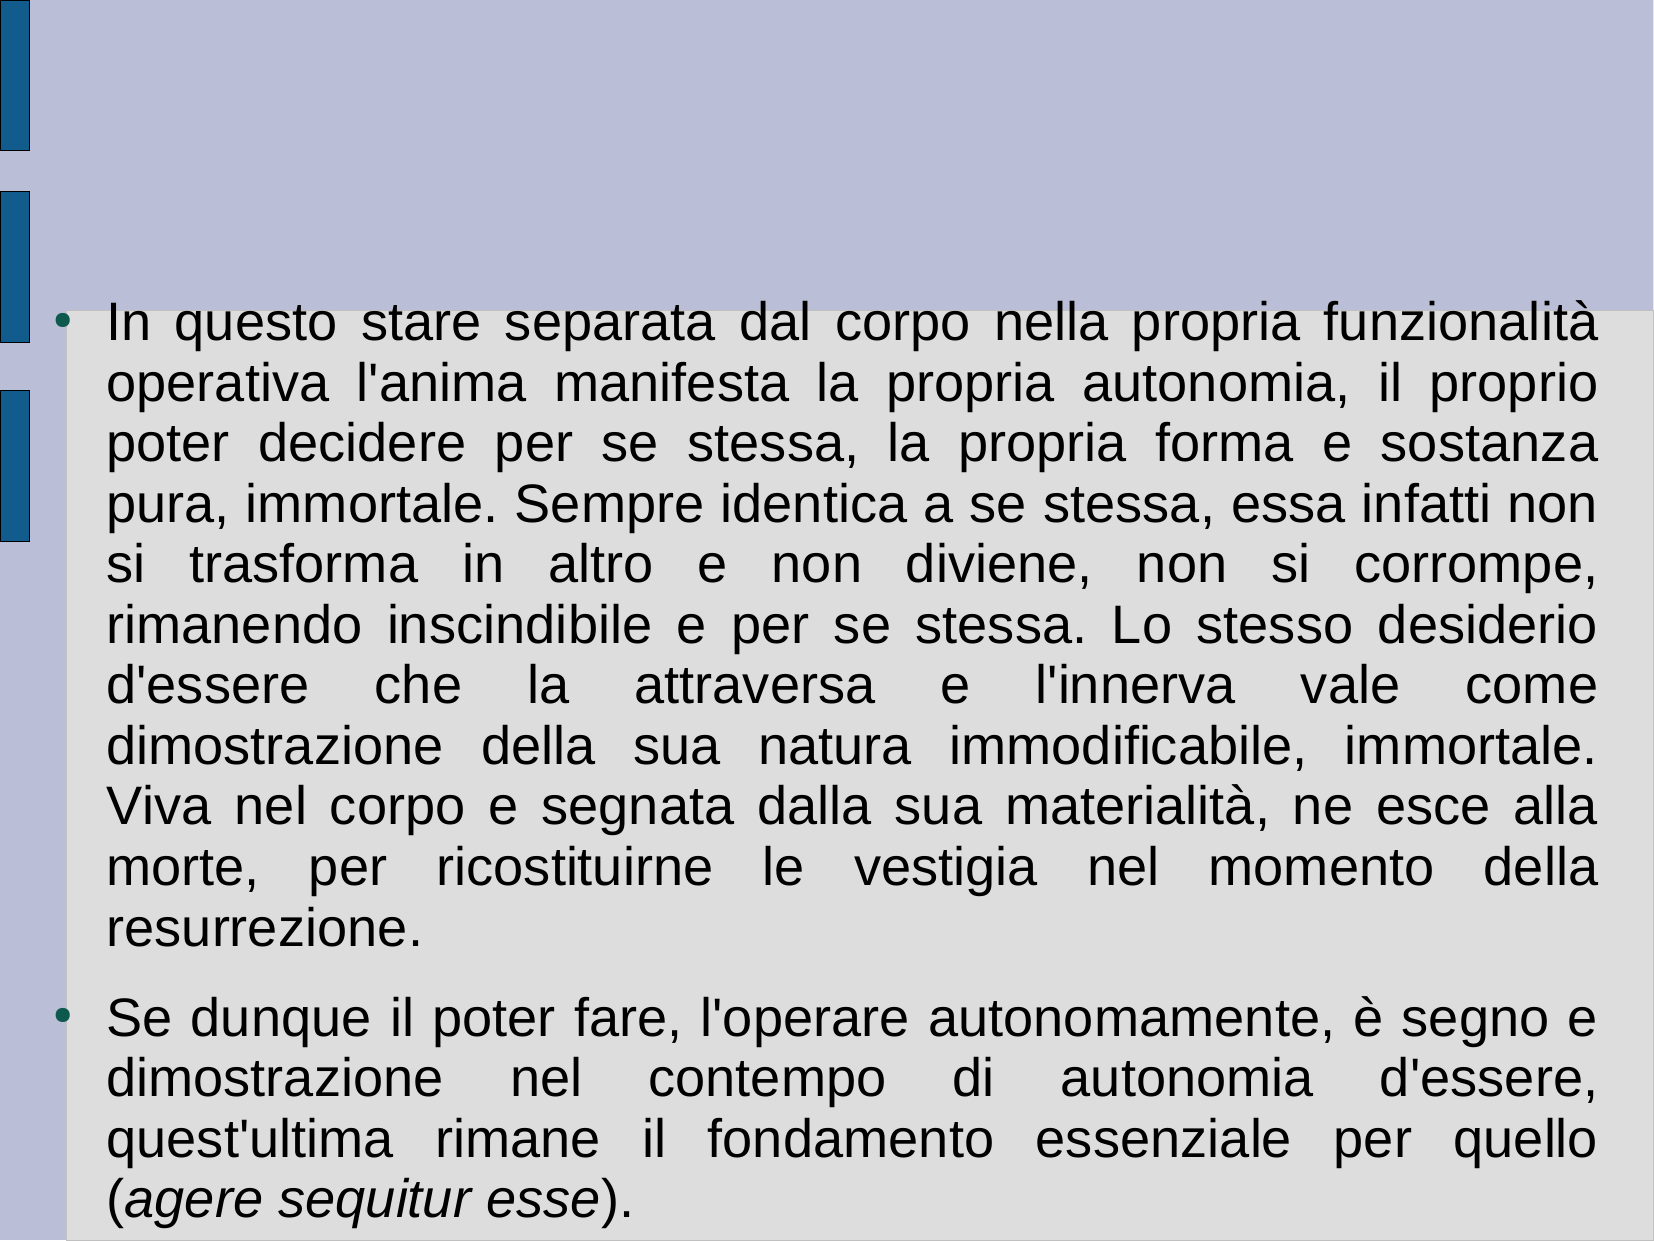

#
In questo stare separata dal corpo nella propria funzionalità operativa l'anima manifesta la propria autonomia, il proprio poter decidere per se stessa, la propria forma e sostanza pura, immortale. Sempre identica a se stessa, essa infatti non si trasforma in altro e non diviene, non si corrompe, rimanendo inscindibile e per se stessa. Lo stesso desiderio d'essere che la attraversa e l'innerva vale come dimostrazione della sua natura immodificabile, immortale. Viva nel corpo e segnata dalla sua materialità, ne esce alla morte, per ricostituirne le vestigia nel momento della resurrezione.
Se dunque il poter fare, l'operare autonomamente, è segno e dimostrazione nel contempo di autonomia d'essere, quest'ultima rimane il fondamento essenziale per quello (agere sequitur esse).